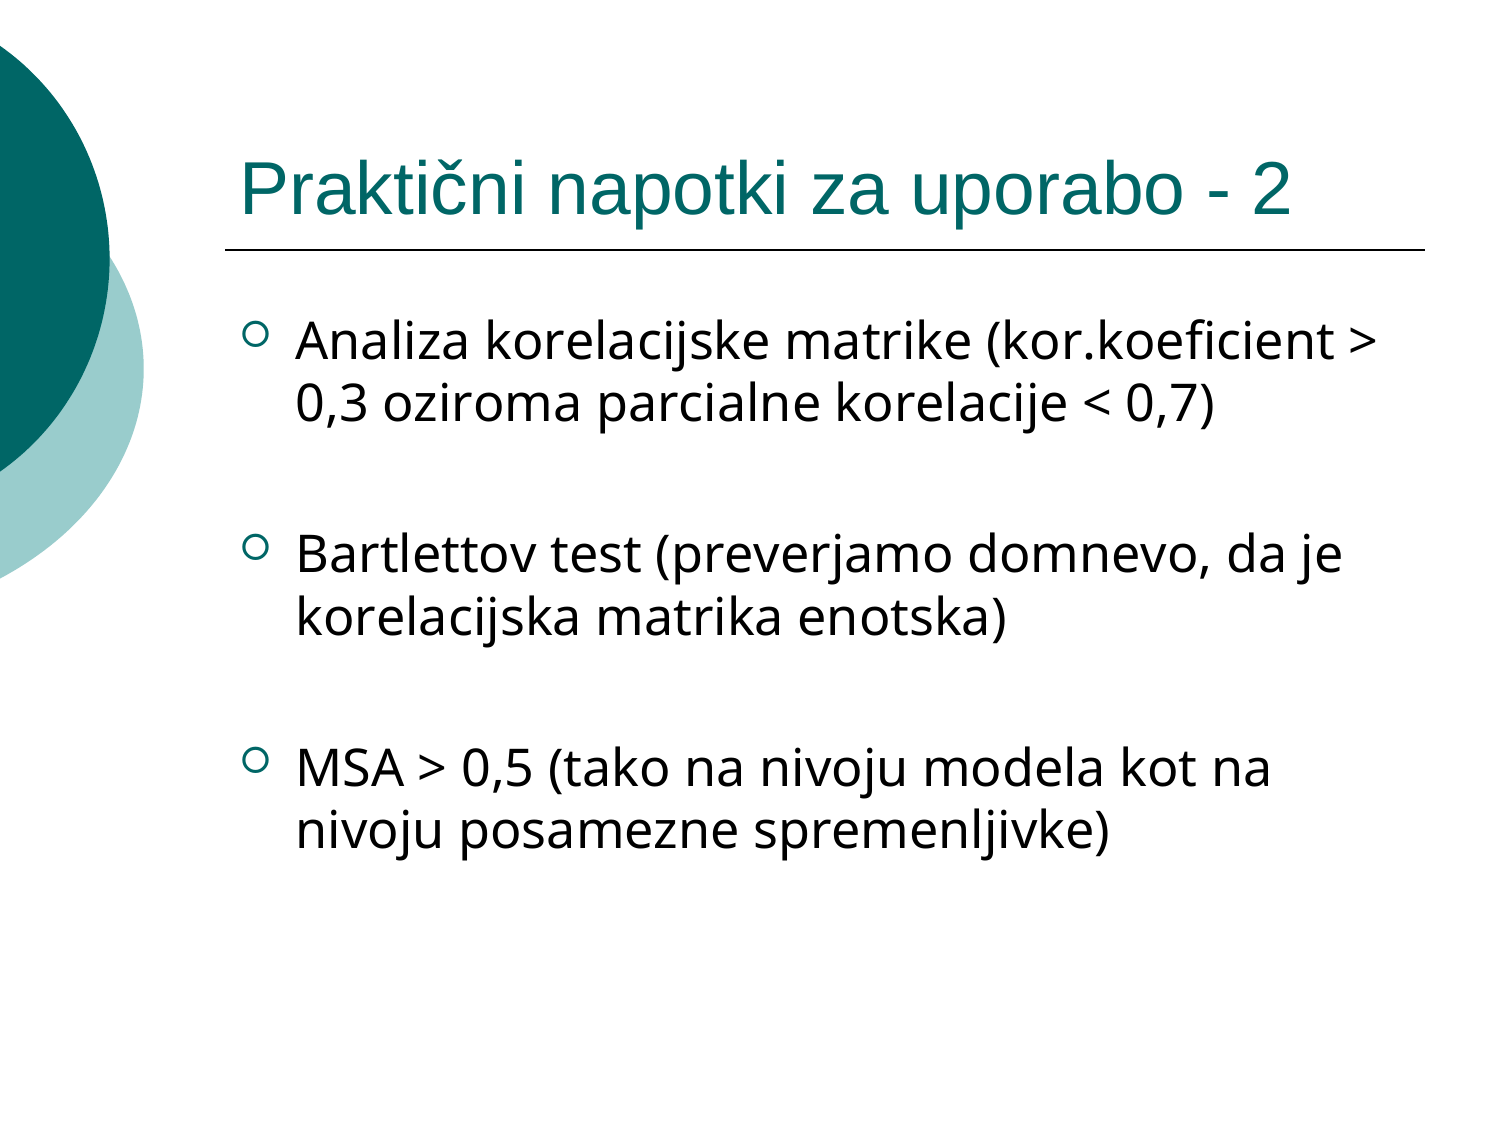

# Praktični napotki za uporabo - 2
Analiza korelacijske matrike (kor.koeficient > 0,3 oziroma parcialne korelacije < 0,7)
Bartlettov test (preverjamo domnevo, da je korelacijska matrika enotska)
MSA > 0,5 (tako na nivoju modela kot na nivoju posamezne spremenljivke)